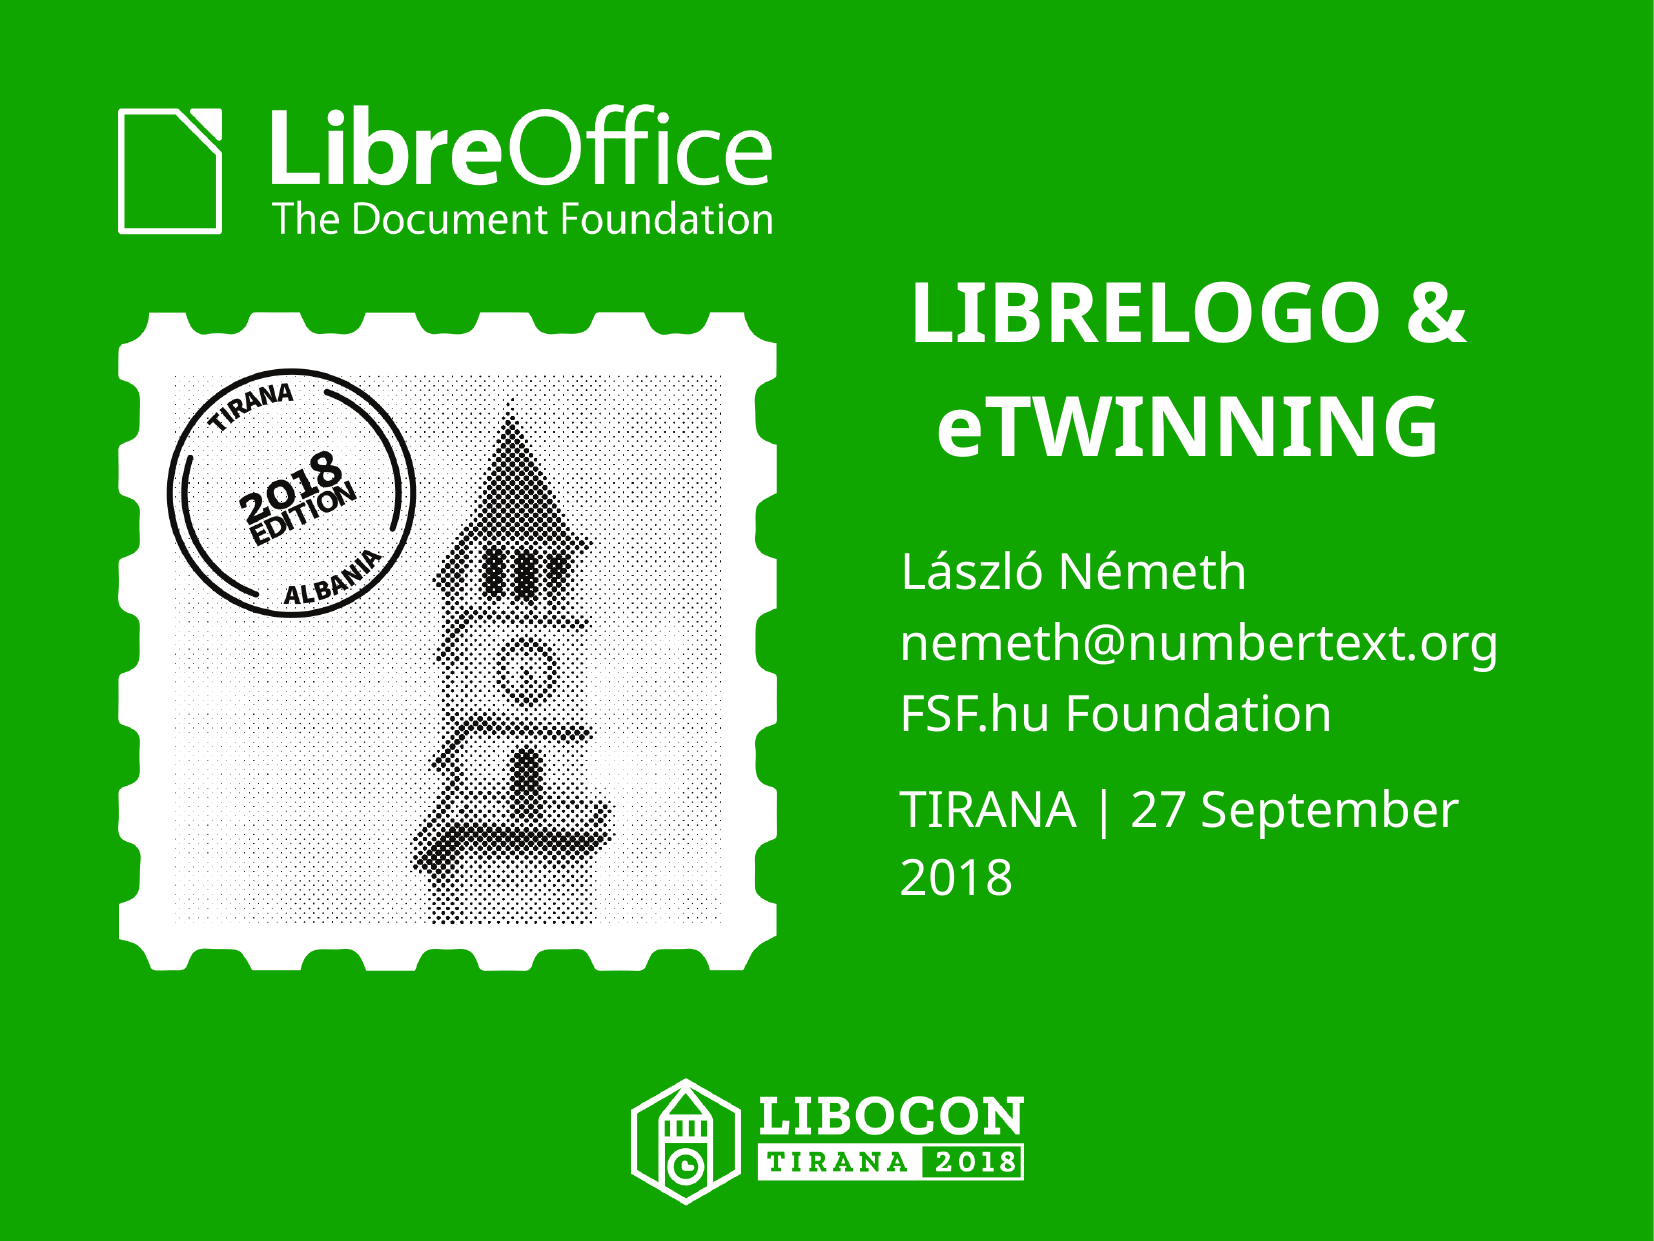

LIBRELOGO & eTWINNING
# László Németh
nemeth@numbertext.org
FSF.hu Foundation
TIRANA | 27 September 2018